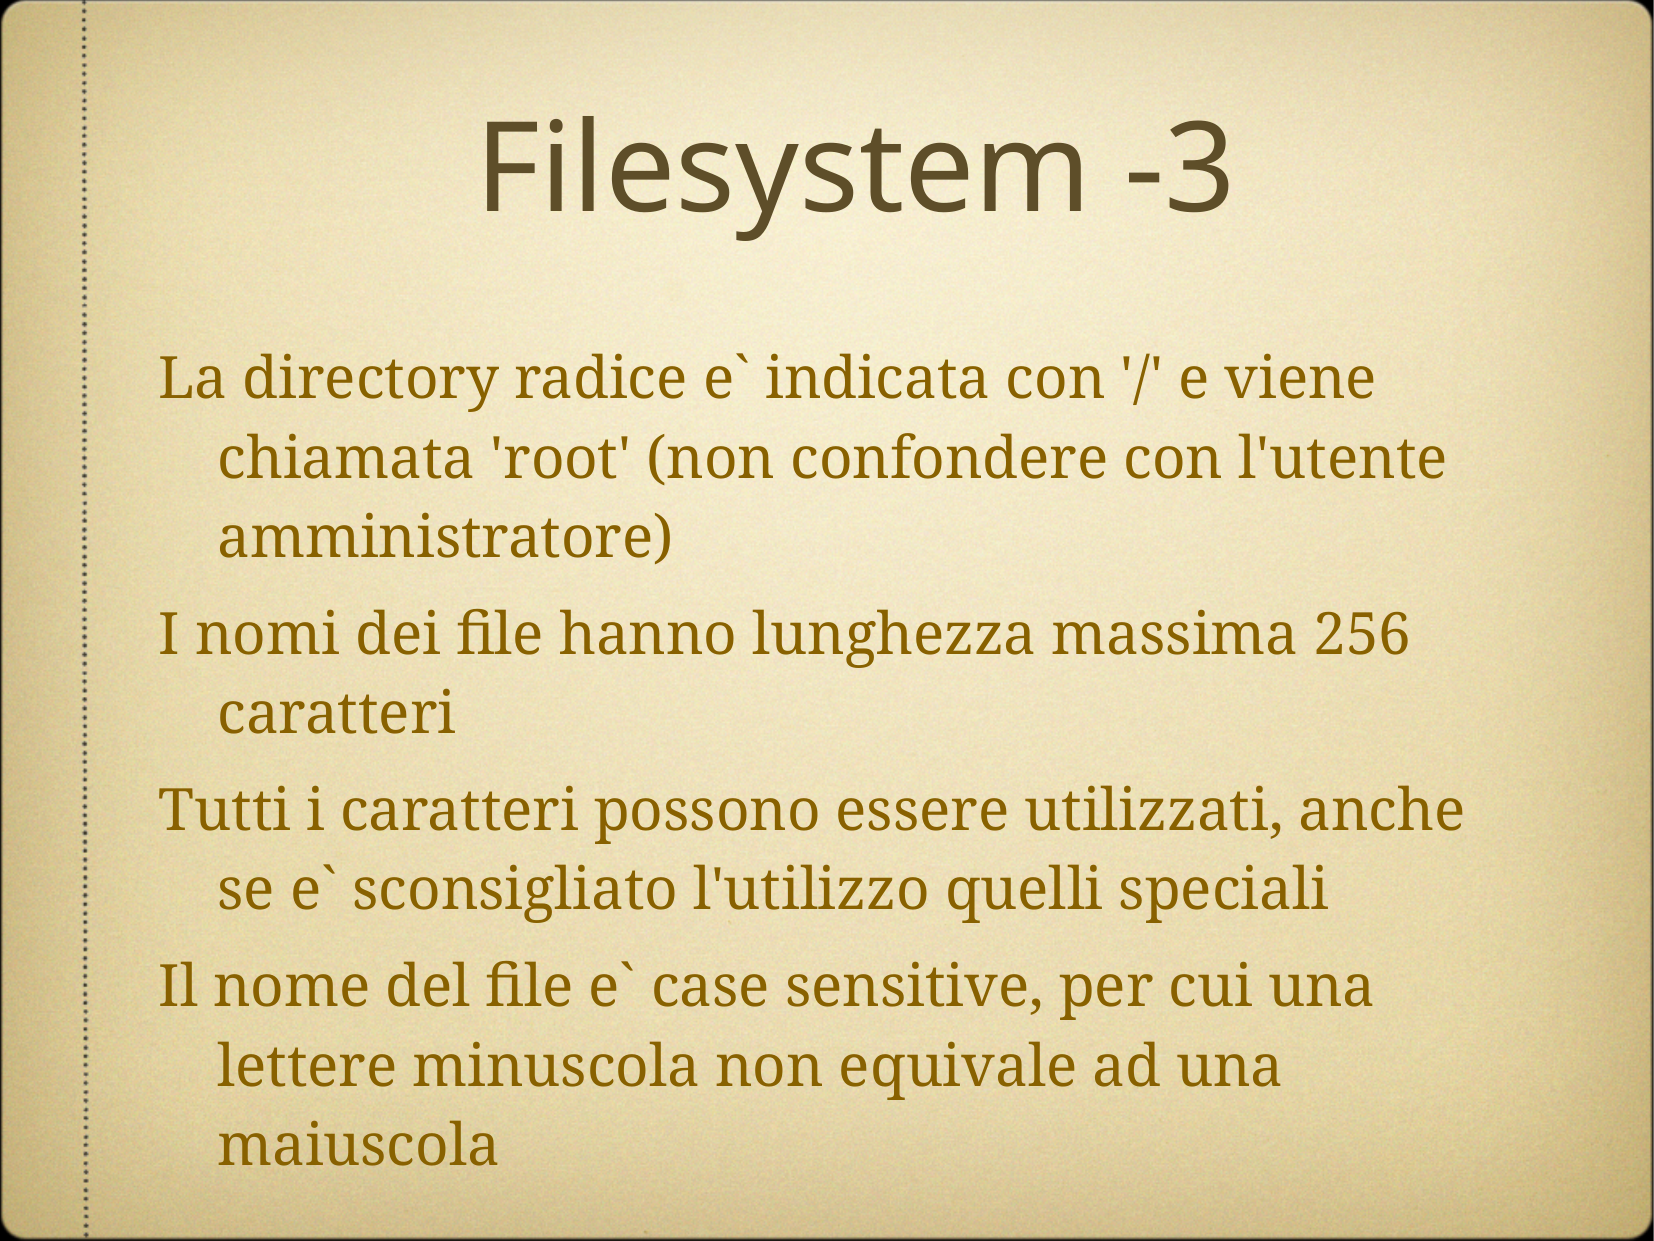

# Filesystem -3
La directory radice e` indicata con '/' e viene chiamata 'root' (non confondere con l'utente amministratore)
I nomi dei file hanno lunghezza massima 256 caratteri
Tutti i caratteri possono essere utilizzati, anche se e` sconsigliato l'utilizzo quelli speciali
Il nome del file e` case sensitive, per cui una lettere minuscola non equivale ad una maiuscola